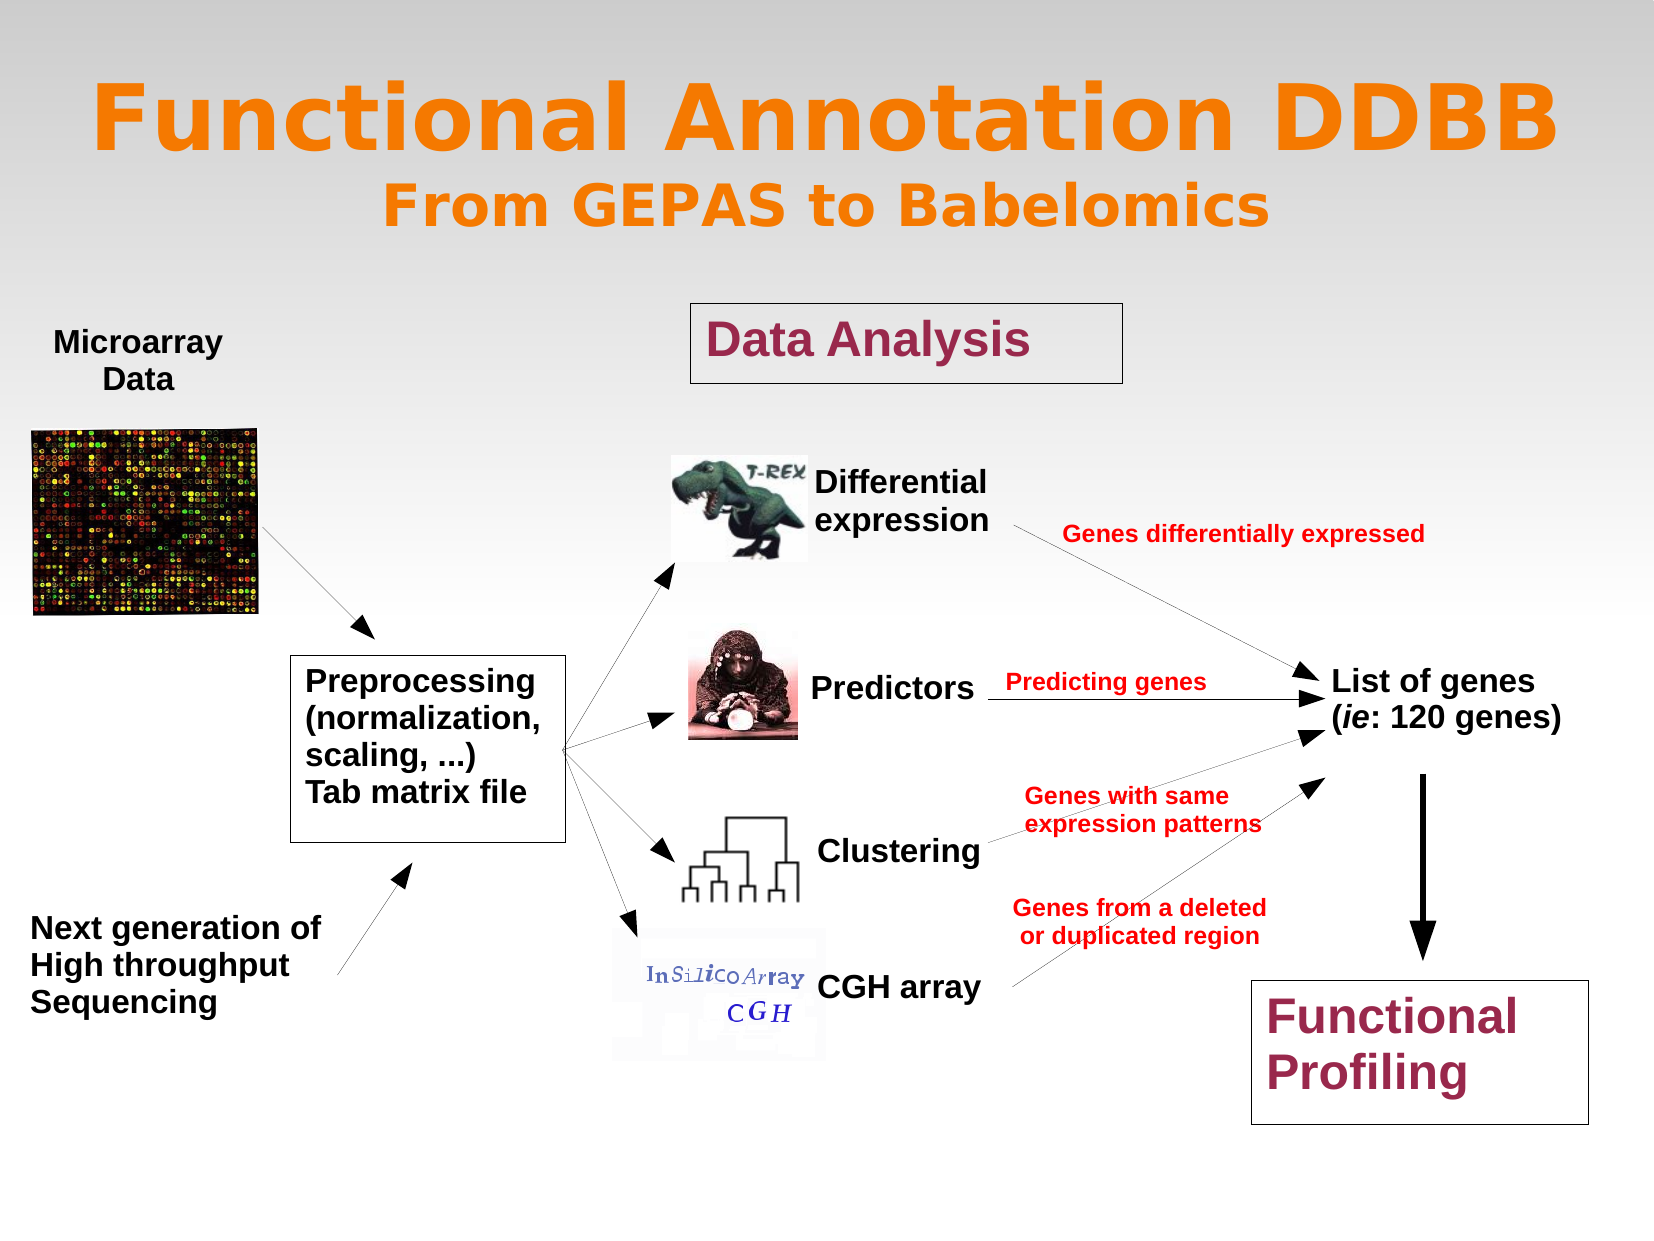

# Functional Annotation DDBB From GEPAS to Babelomics
Data Analysis
Microarray Data
Differential expression
Genes differentially expressed
List of genes
(ie: 120 genes)
Preprocessing
(normalization,
scaling, ...)
Tab matrix file
Predicting genes
Predictors
Genes with same
expression patterns
Clustering
Genes from a deleted
 or duplicated region
Next generation of
High throughput
Sequencing
CGH array
Functional Profiling